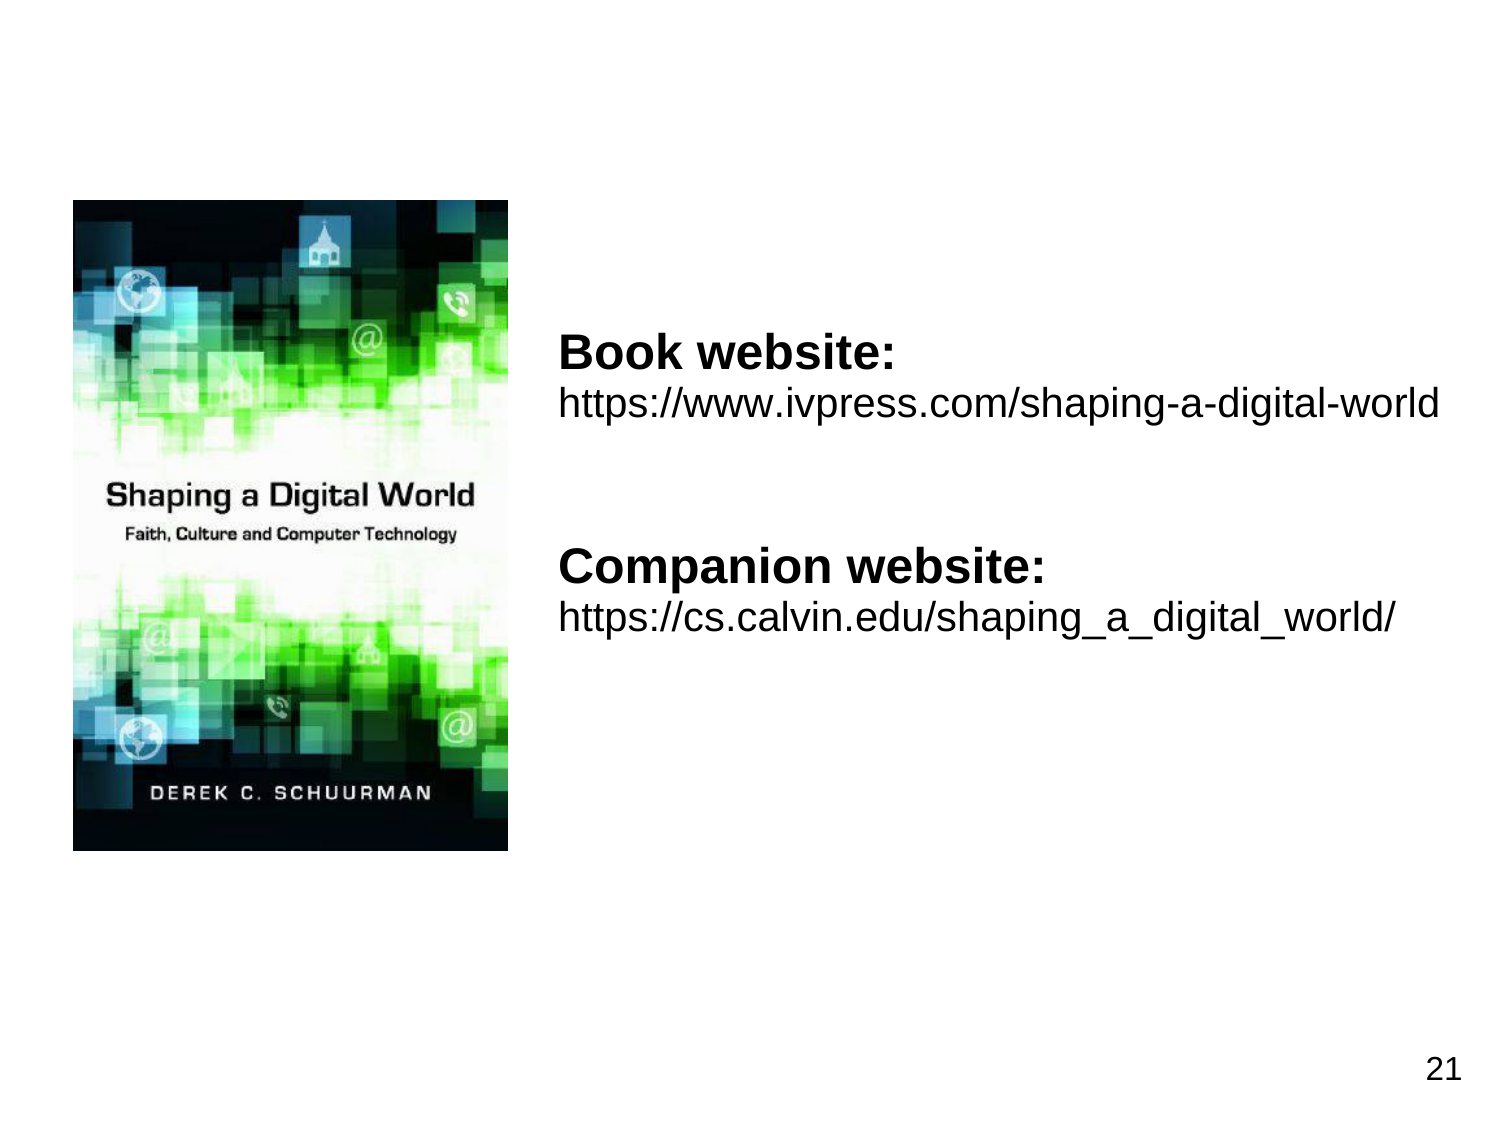

Book website:
https://www.ivpress.com/shaping-a-digital-world
Companion website:
https://cs.calvin.edu/shaping_a_digital_world/
21